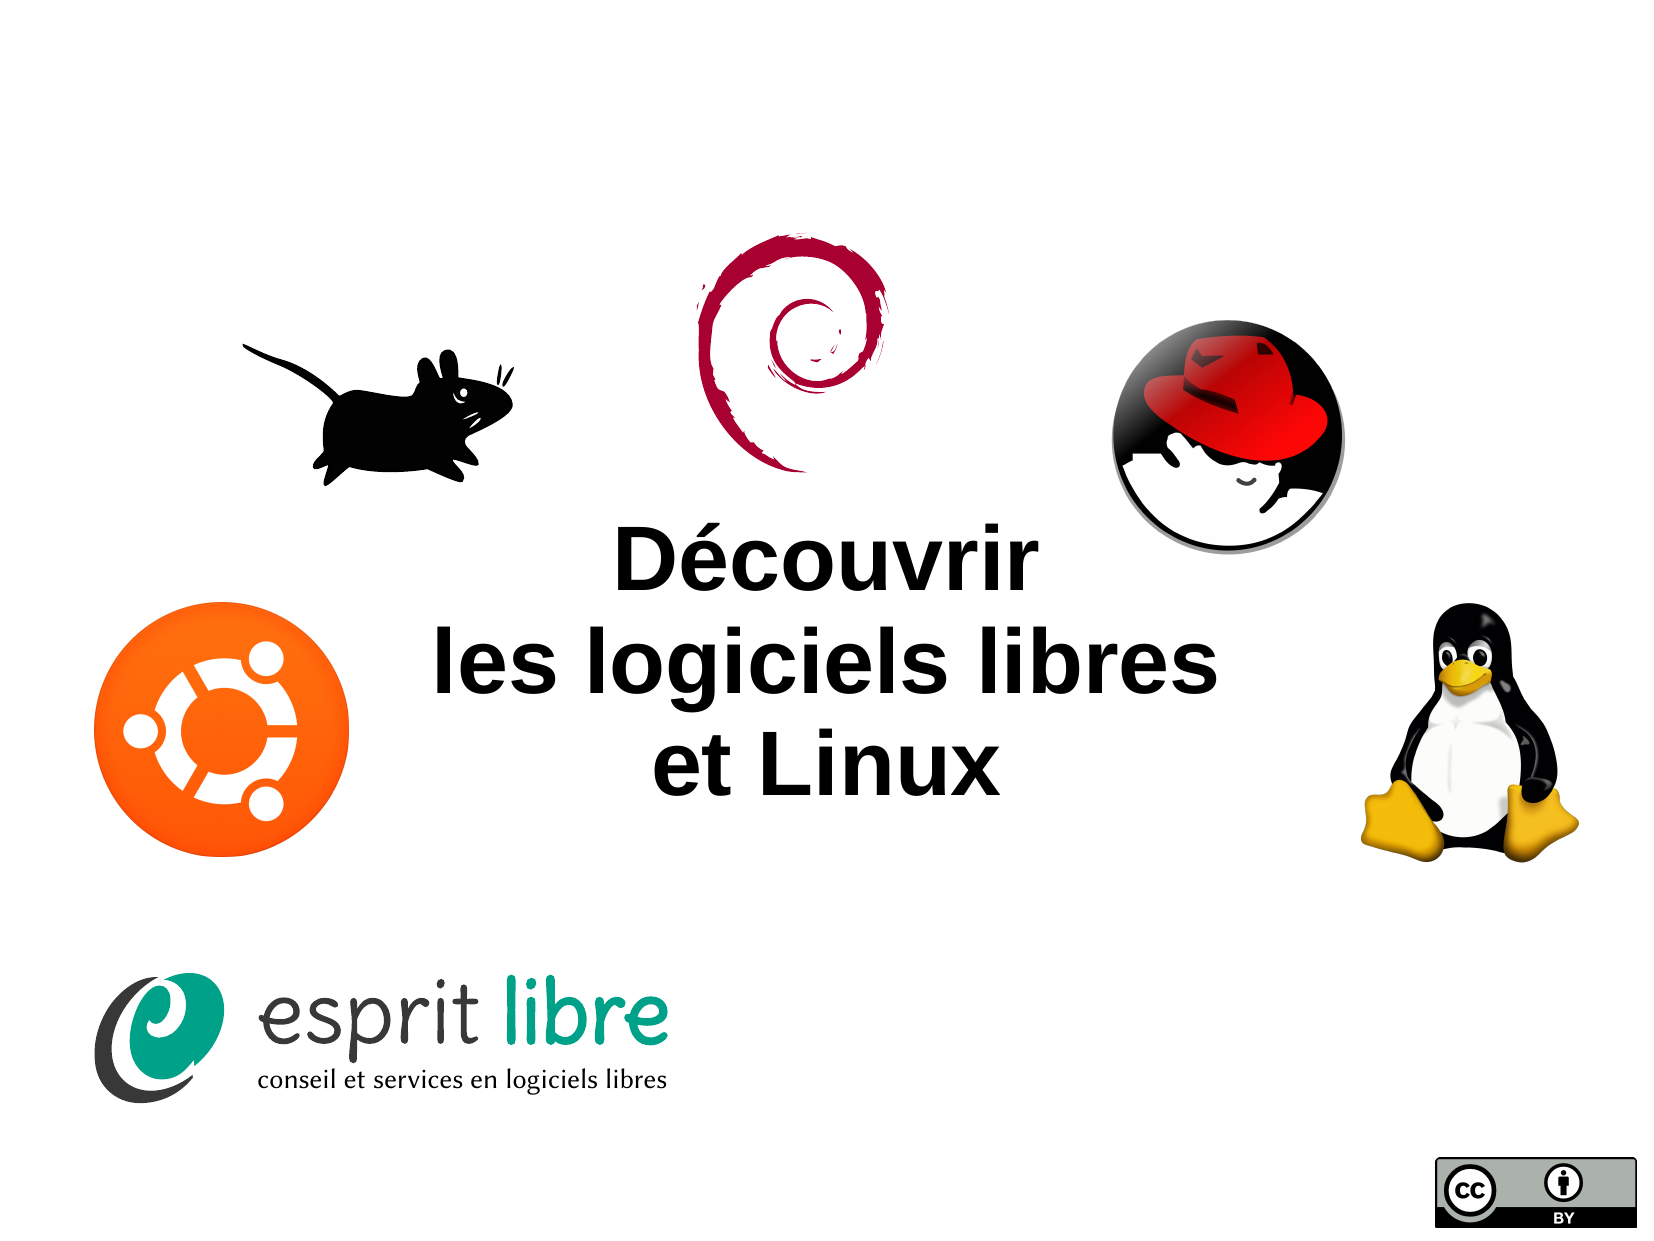

#
Découvrir
les logiciels libres
et Linux